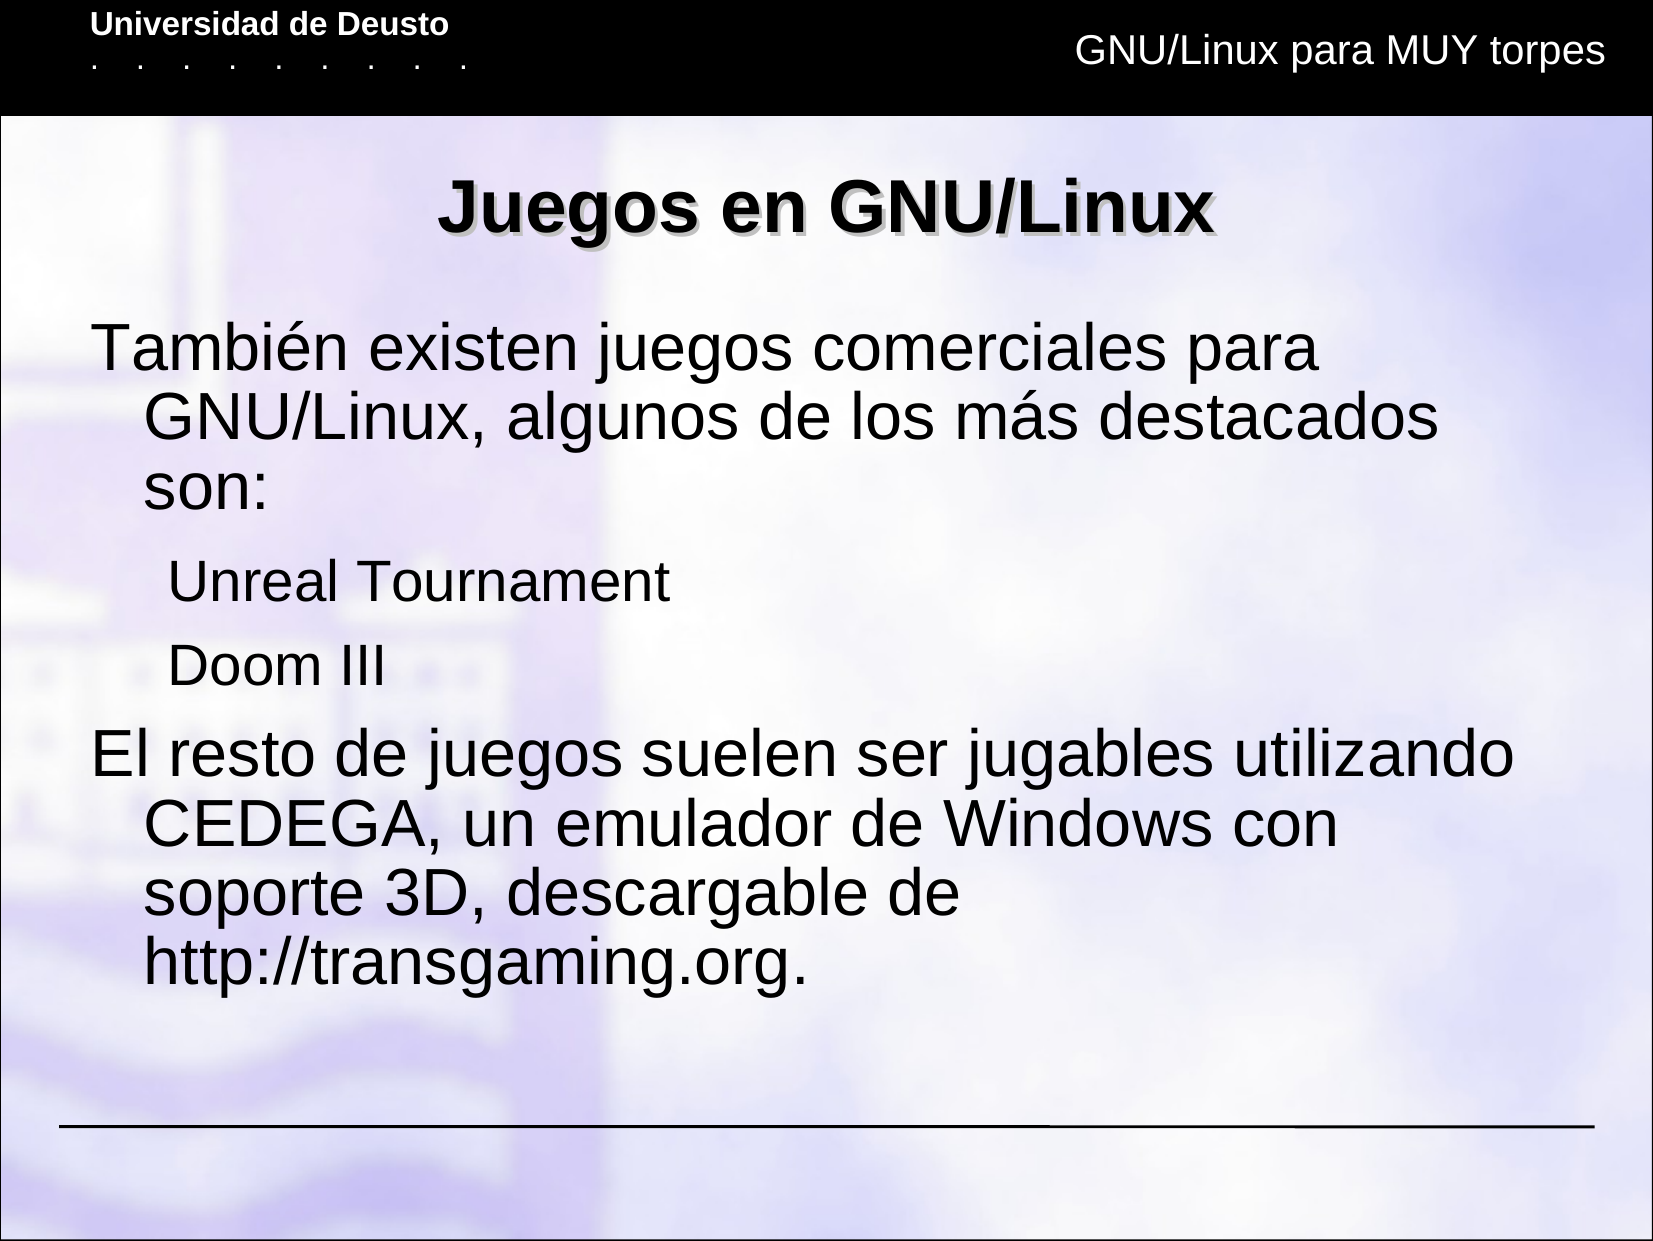

# Juegos en GNU/Linux
También existen juegos comerciales para GNU/Linux, algunos de los más destacados son:
Unreal Tournament
Doom III
El resto de juegos suelen ser jugables utilizando CEDEGA, un emulador de Windows con soporte 3D, descargable de http://transgaming.org.